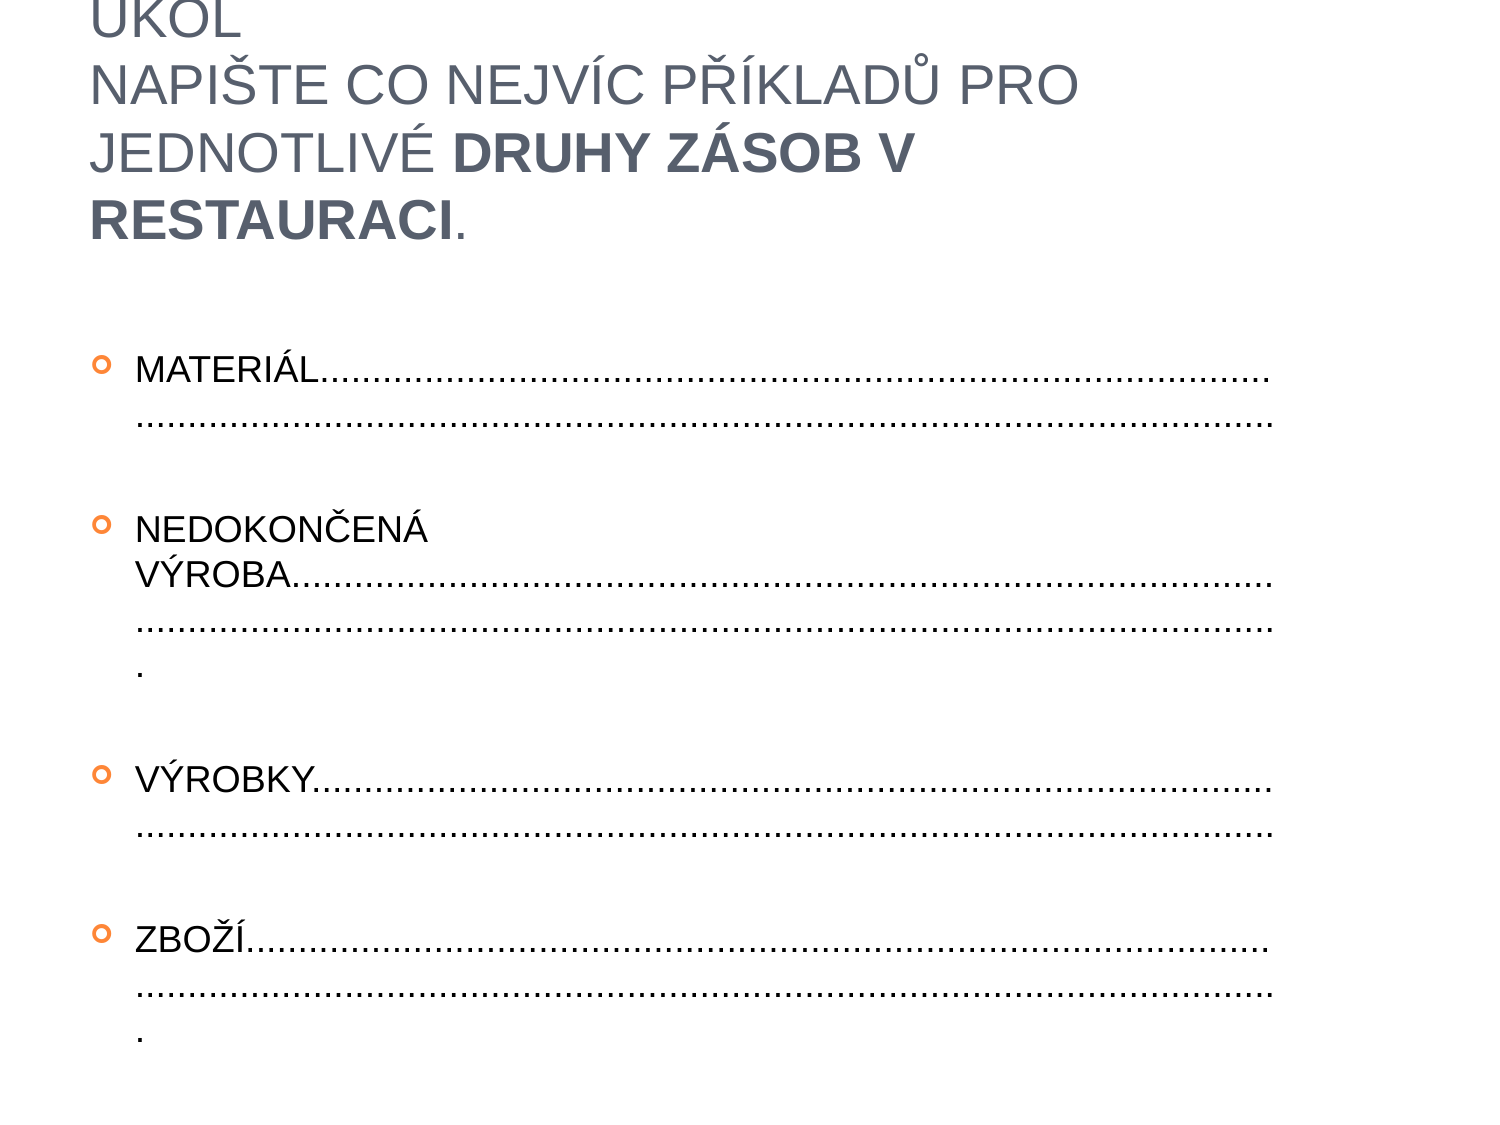

# ÚKOL NAPIŠTE CO NEJVÍC PŘÍKLADŮ PRO JEDNOTLIVÉ DRUHY ZÁSOB V RESTAURACI.
MATERIÁL........................................................................................................................................................................................................
NEDOKONČENÁ VÝROBA............................................................................................................................................................................................................
VÝROBKY.........................................................................................................................................................................................................
ZBOŽÍ................................................................................................................................................................................................................